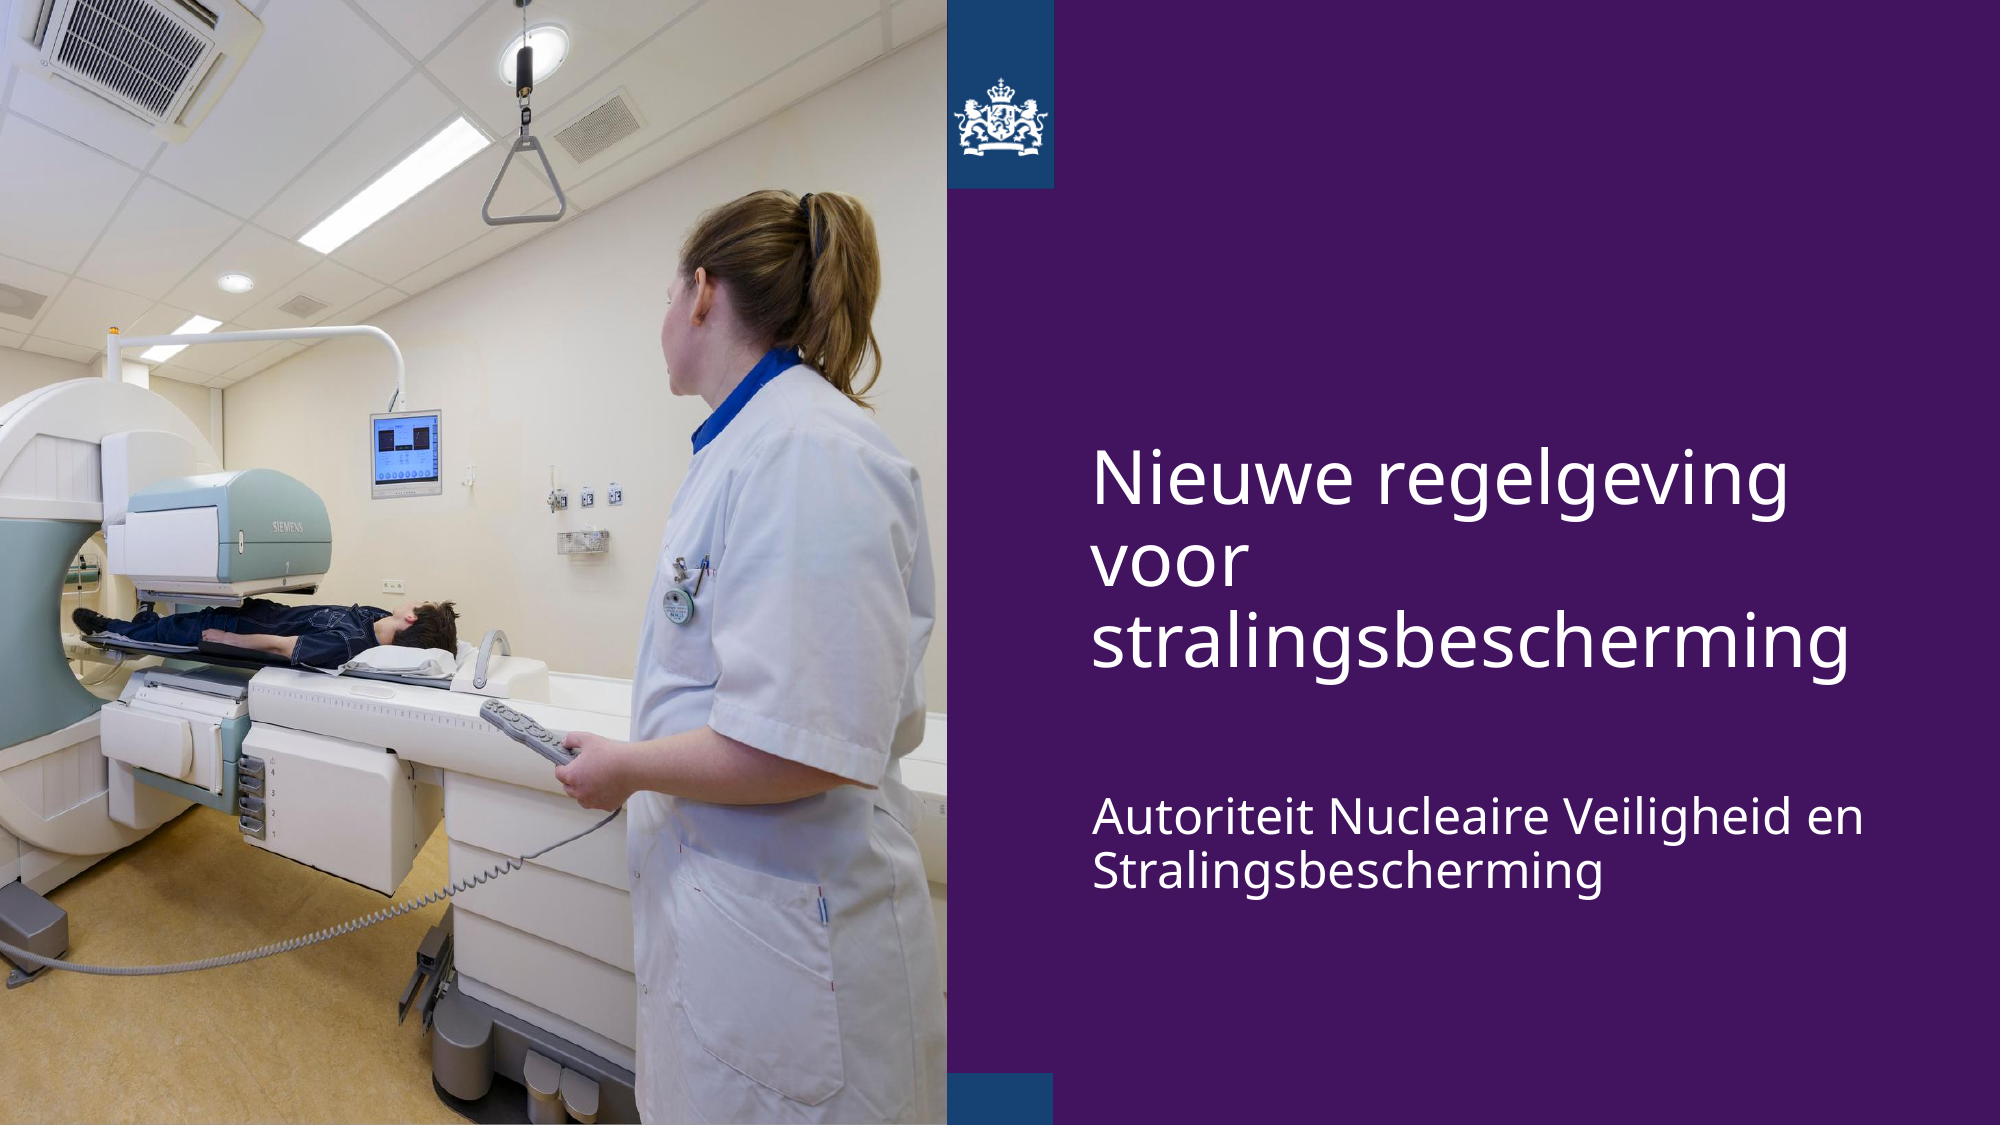

# Nieuwe regelgeving voor stralingsbescherming
Autoriteit Nucleaire Veiligheid en Stralingsbescherming